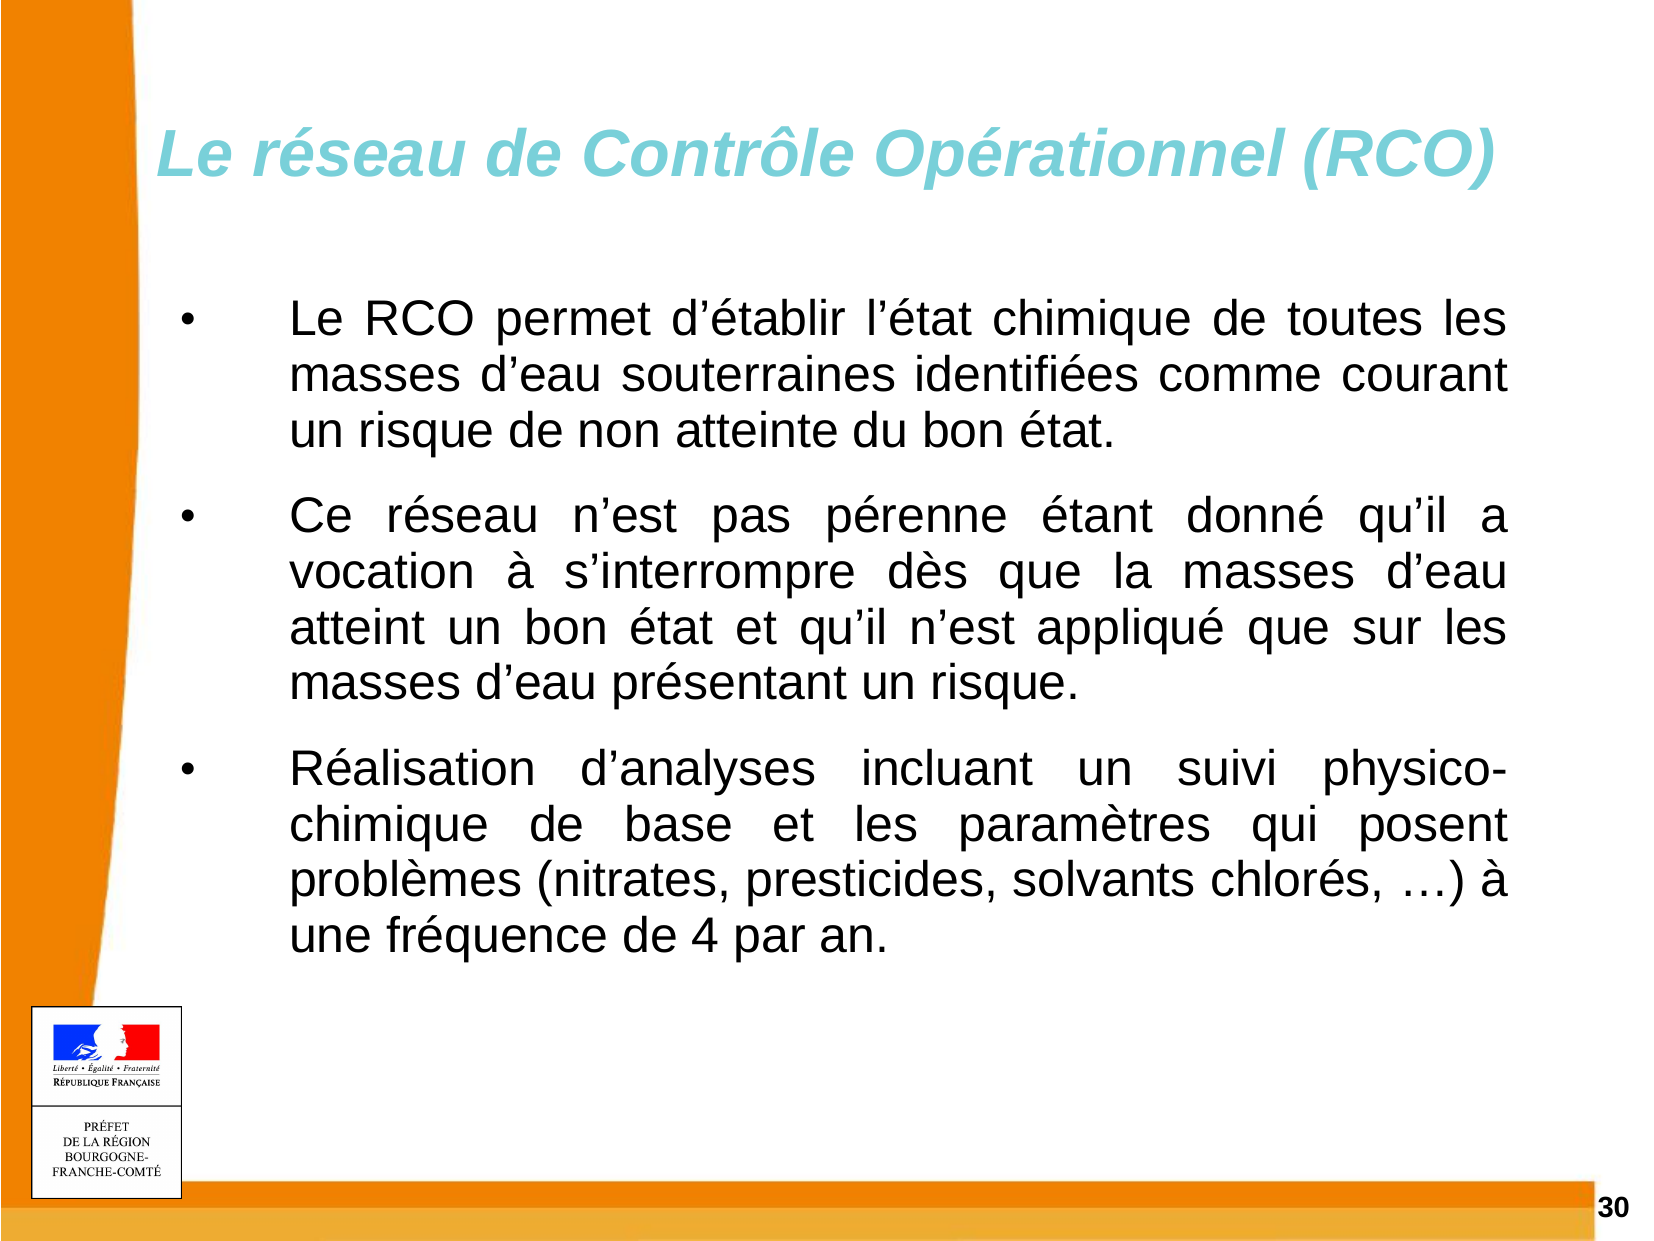

# Le réseau de Contrôle Opérationnel (RCO)
•	Le RCO permet d’établir l’état chimique de toutes les masses d’eau souterraines identifiées comme courant un risque de non atteinte du bon état.
•	Ce réseau n’est pas pérenne étant donné qu’il a vocation à s’interrompre dès que la masses d’eau atteint un bon état et qu’il n’est appliqué que sur les masses d’eau présentant un risque.
•	Réalisation d’analyses incluant un suivi physico-chimique de base et les paramètres qui posent problèmes (nitrates, presticides, solvants chlorés, …) à une fréquence de 4 par an.
30